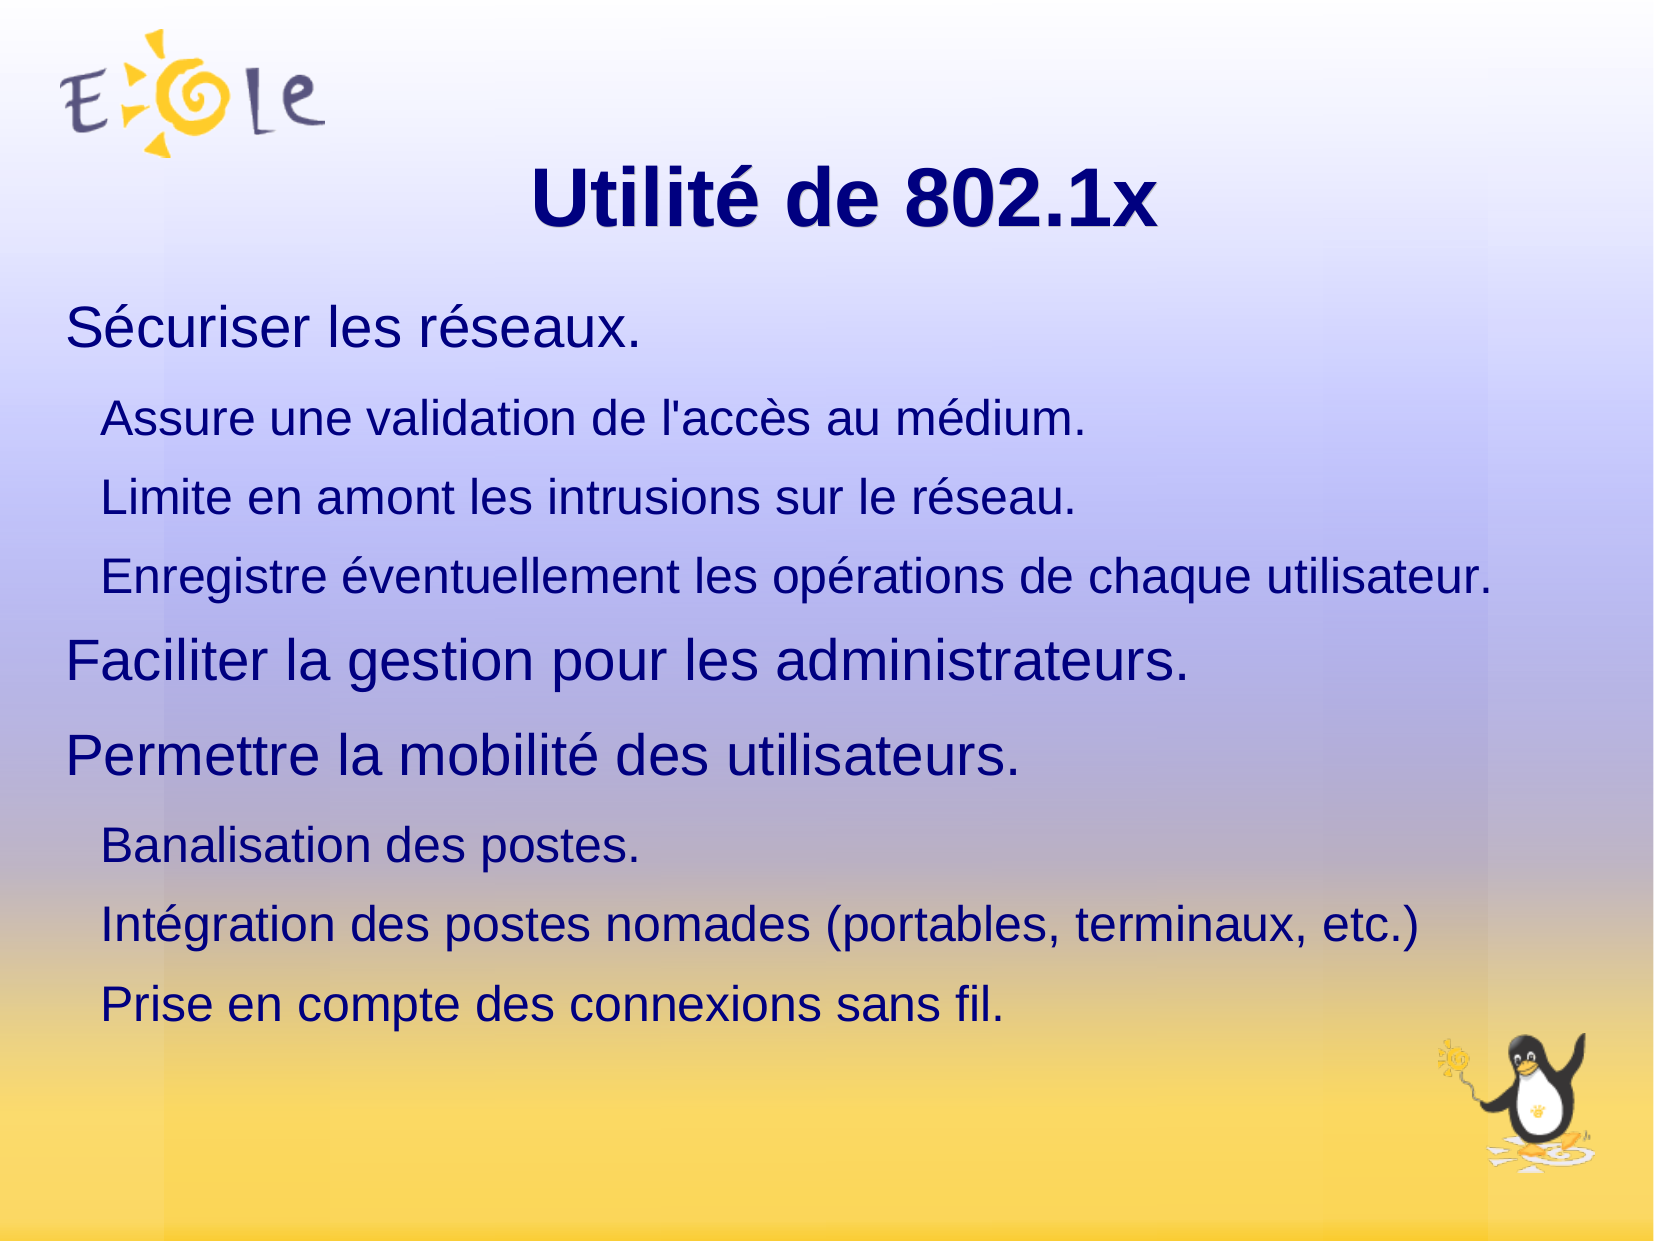

Utilité de 802.1x
# Sécuriser les réseaux.
Assure une validation de l'accès au médium.
Limite en amont les intrusions sur le réseau.
Enregistre éventuellement les opérations de chaque utilisateur.
Faciliter la gestion pour les administrateurs.
Permettre la mobilité des utilisateurs.
Banalisation des postes.
Intégration des postes nomades (portables, terminaux, etc.)
Prise en compte des connexions sans fil.